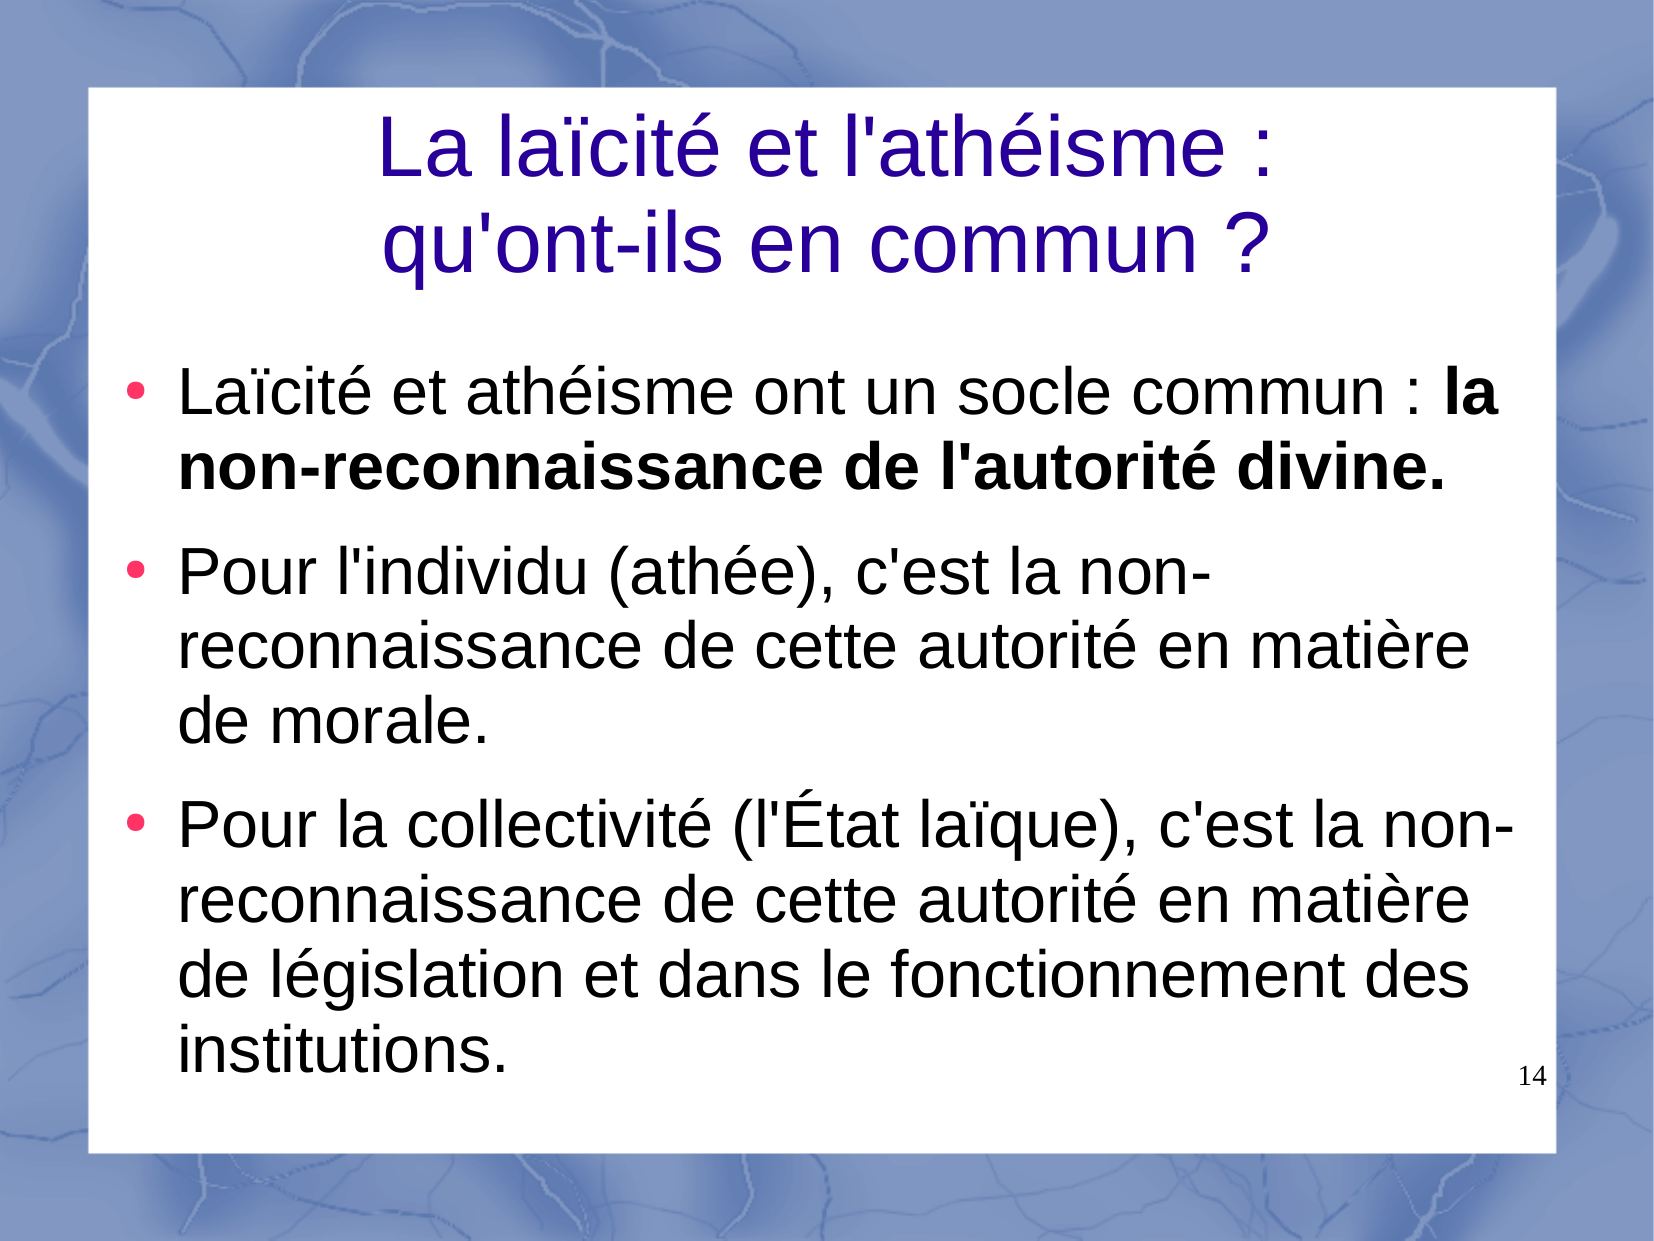

# La laïcité et l'athéisme : qu'ont-ils en commun ?
Laïcité et athéisme ont un socle commun : la non-reconnaissance de l'autorité divine.
Pour l'individu (athée), c'est la non-reconnaissance de cette autorité en matière de morale.
Pour la collectivité (l'État laïque), c'est la non-reconnaissance de cette autorité en matière de législation et dans le fonctionnement des institutions.
14